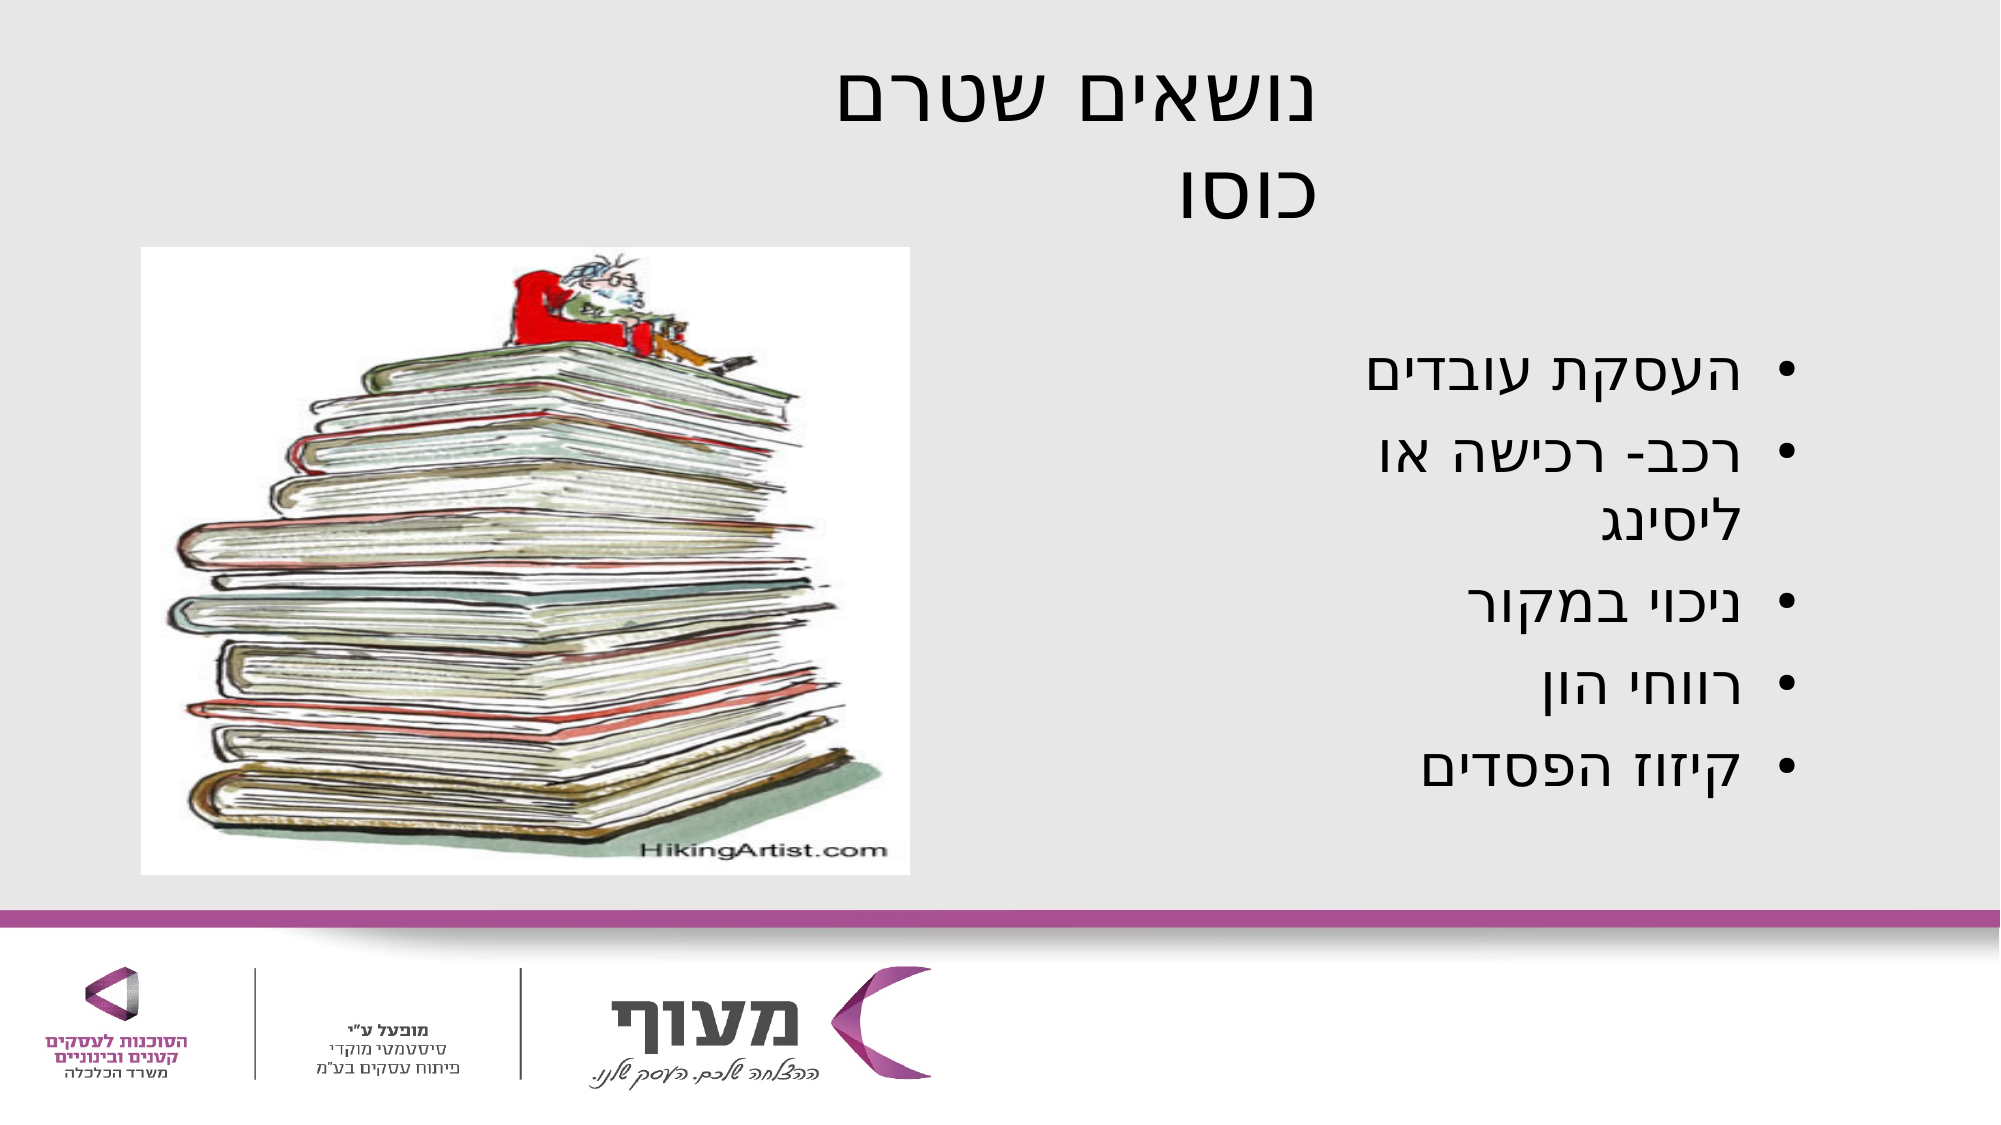

נושאים שטרם כוסו
#
העסקת עובדים
רכב- רכישה או ליסינג
ניכוי במקור
רווחי הון
קיזוז הפסדים